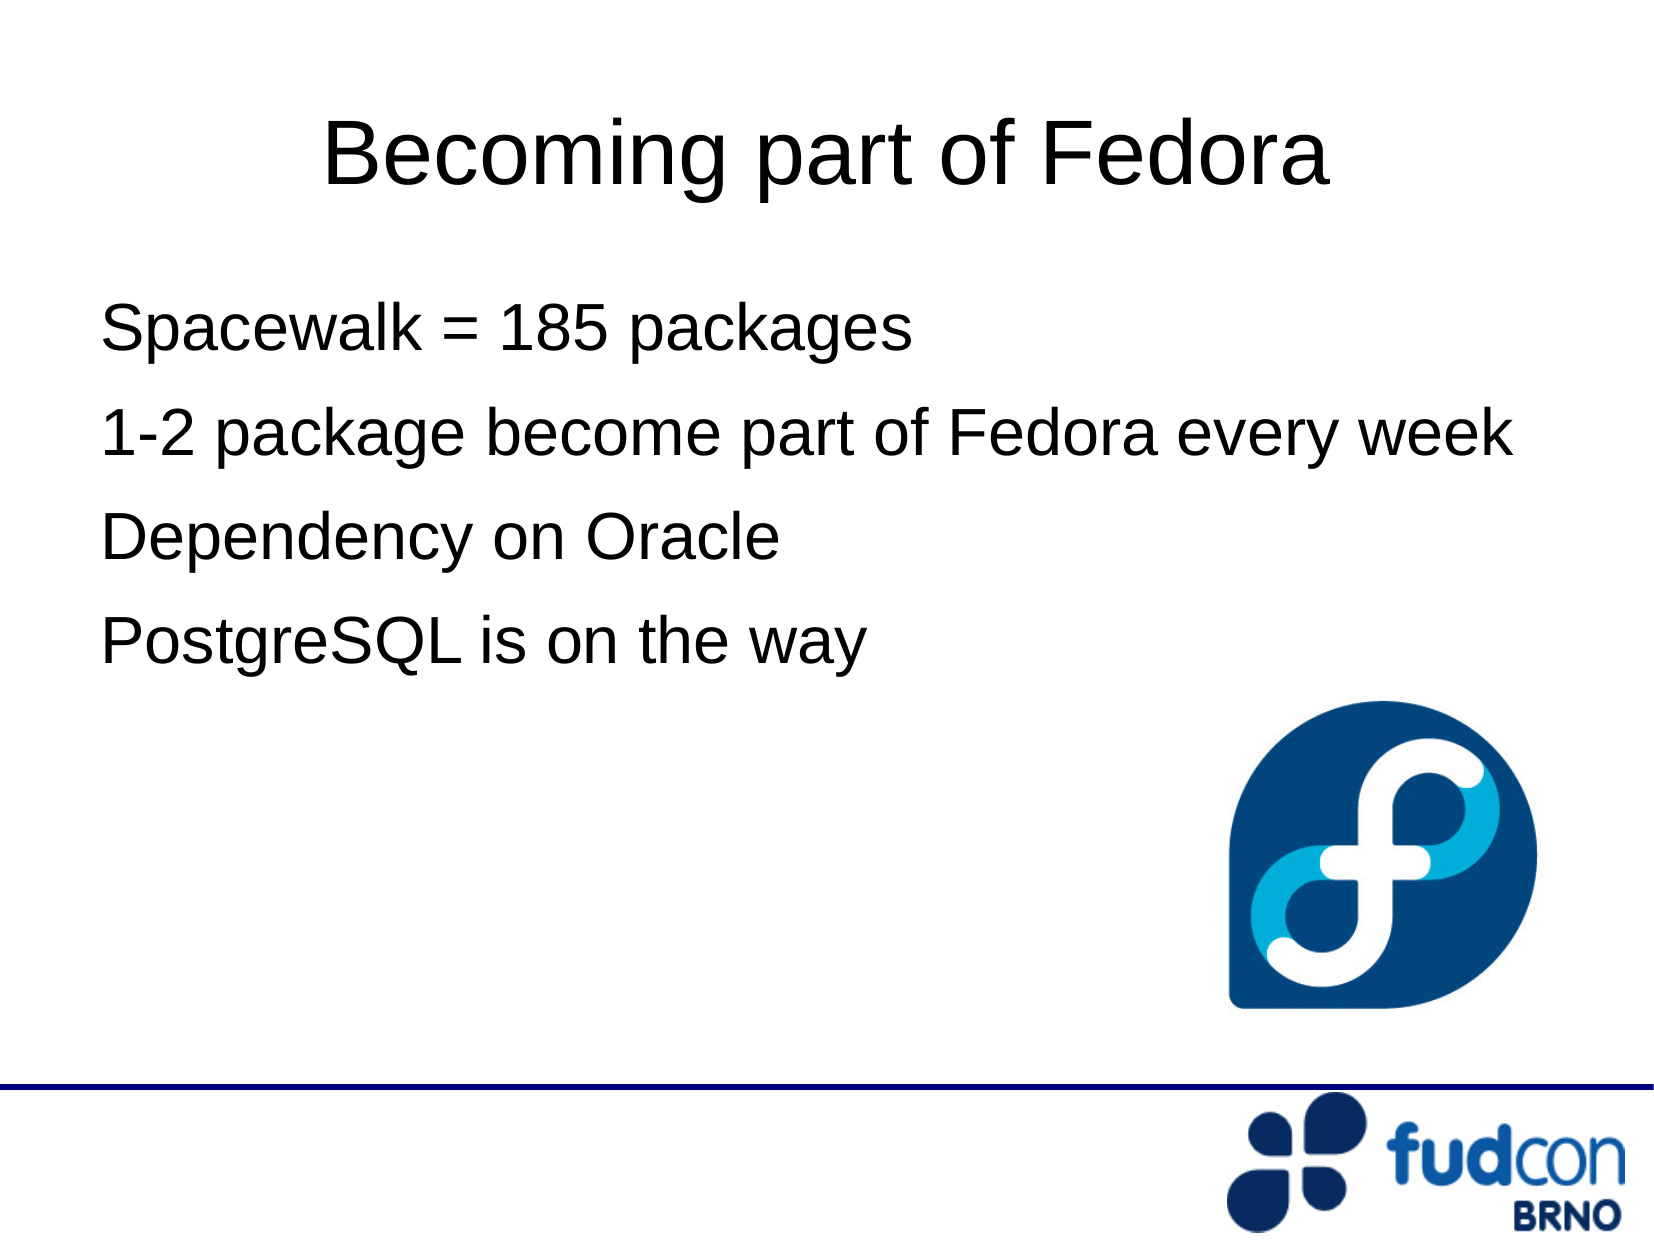

# Becoming part of Fedora
Spacewalk = 185 packages
1-2 package become part of Fedora every week
Dependency on Oracle
PostgreSQL is on the way